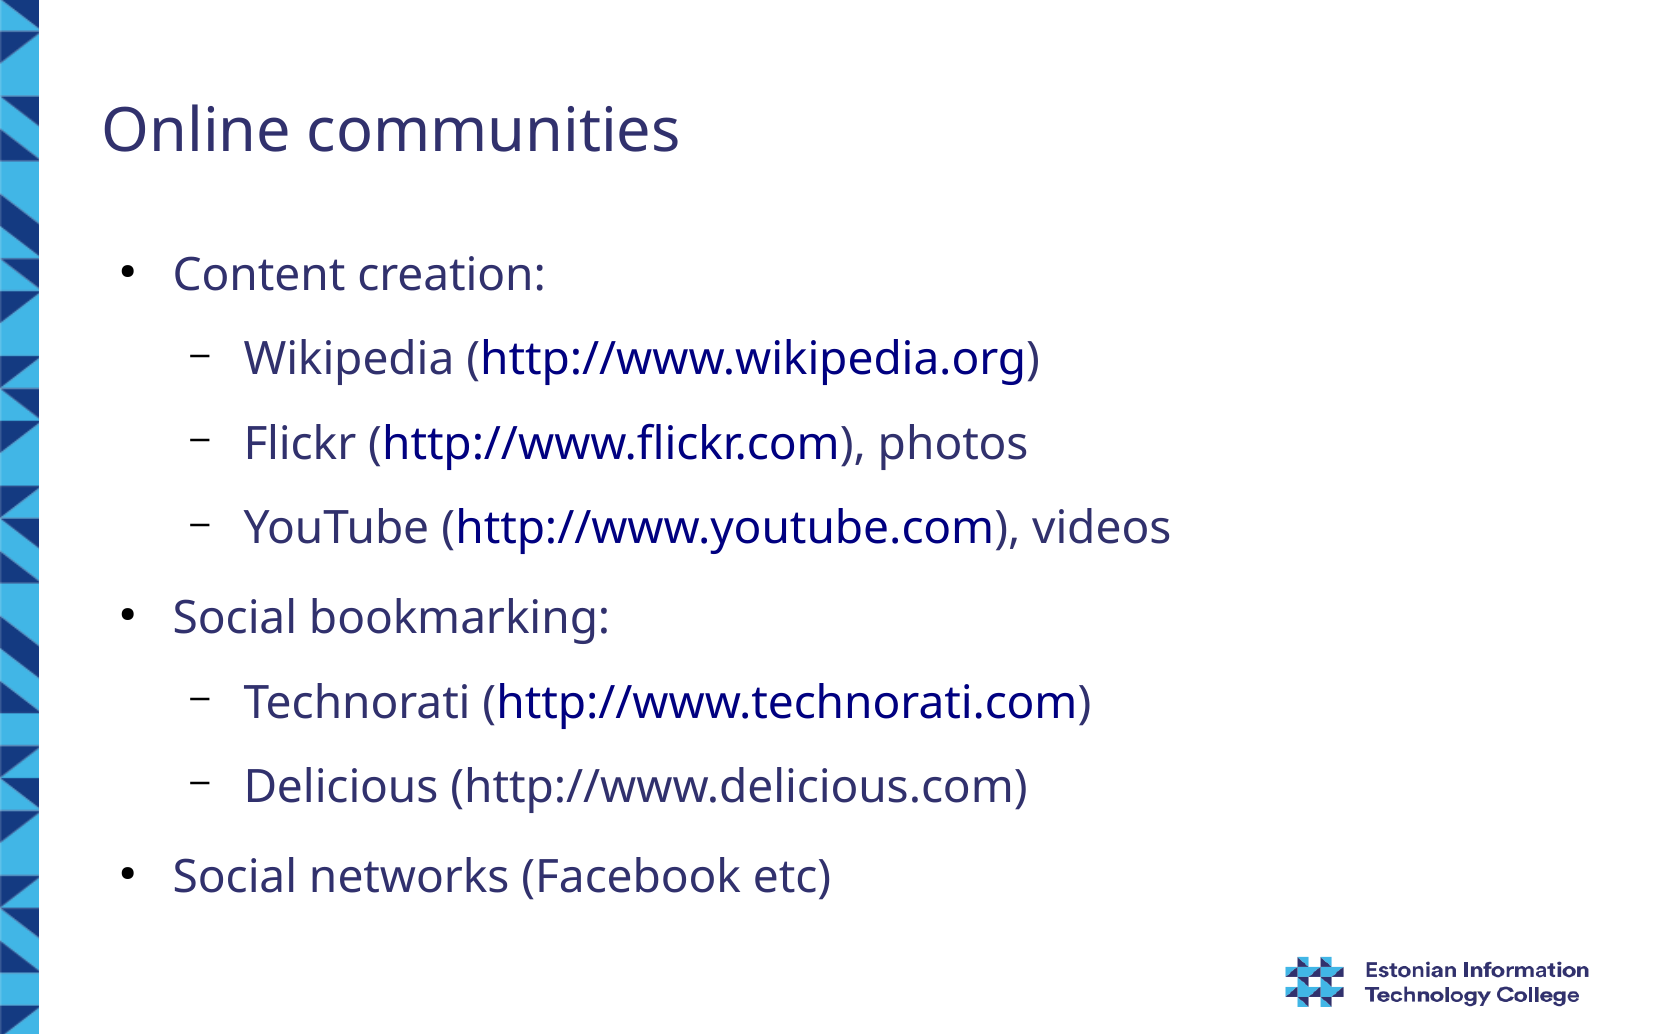

# Online communities
Content creation:
Wikipedia (http://www.wikipedia.org)
Flickr (http://www.flickr.com), photos
YouTube (http://www.youtube.com), videos
Social bookmarking:
Technorati (http://www.technorati.com)
Delicious (http://www.delicious.com)
Social networks (Facebook etc)